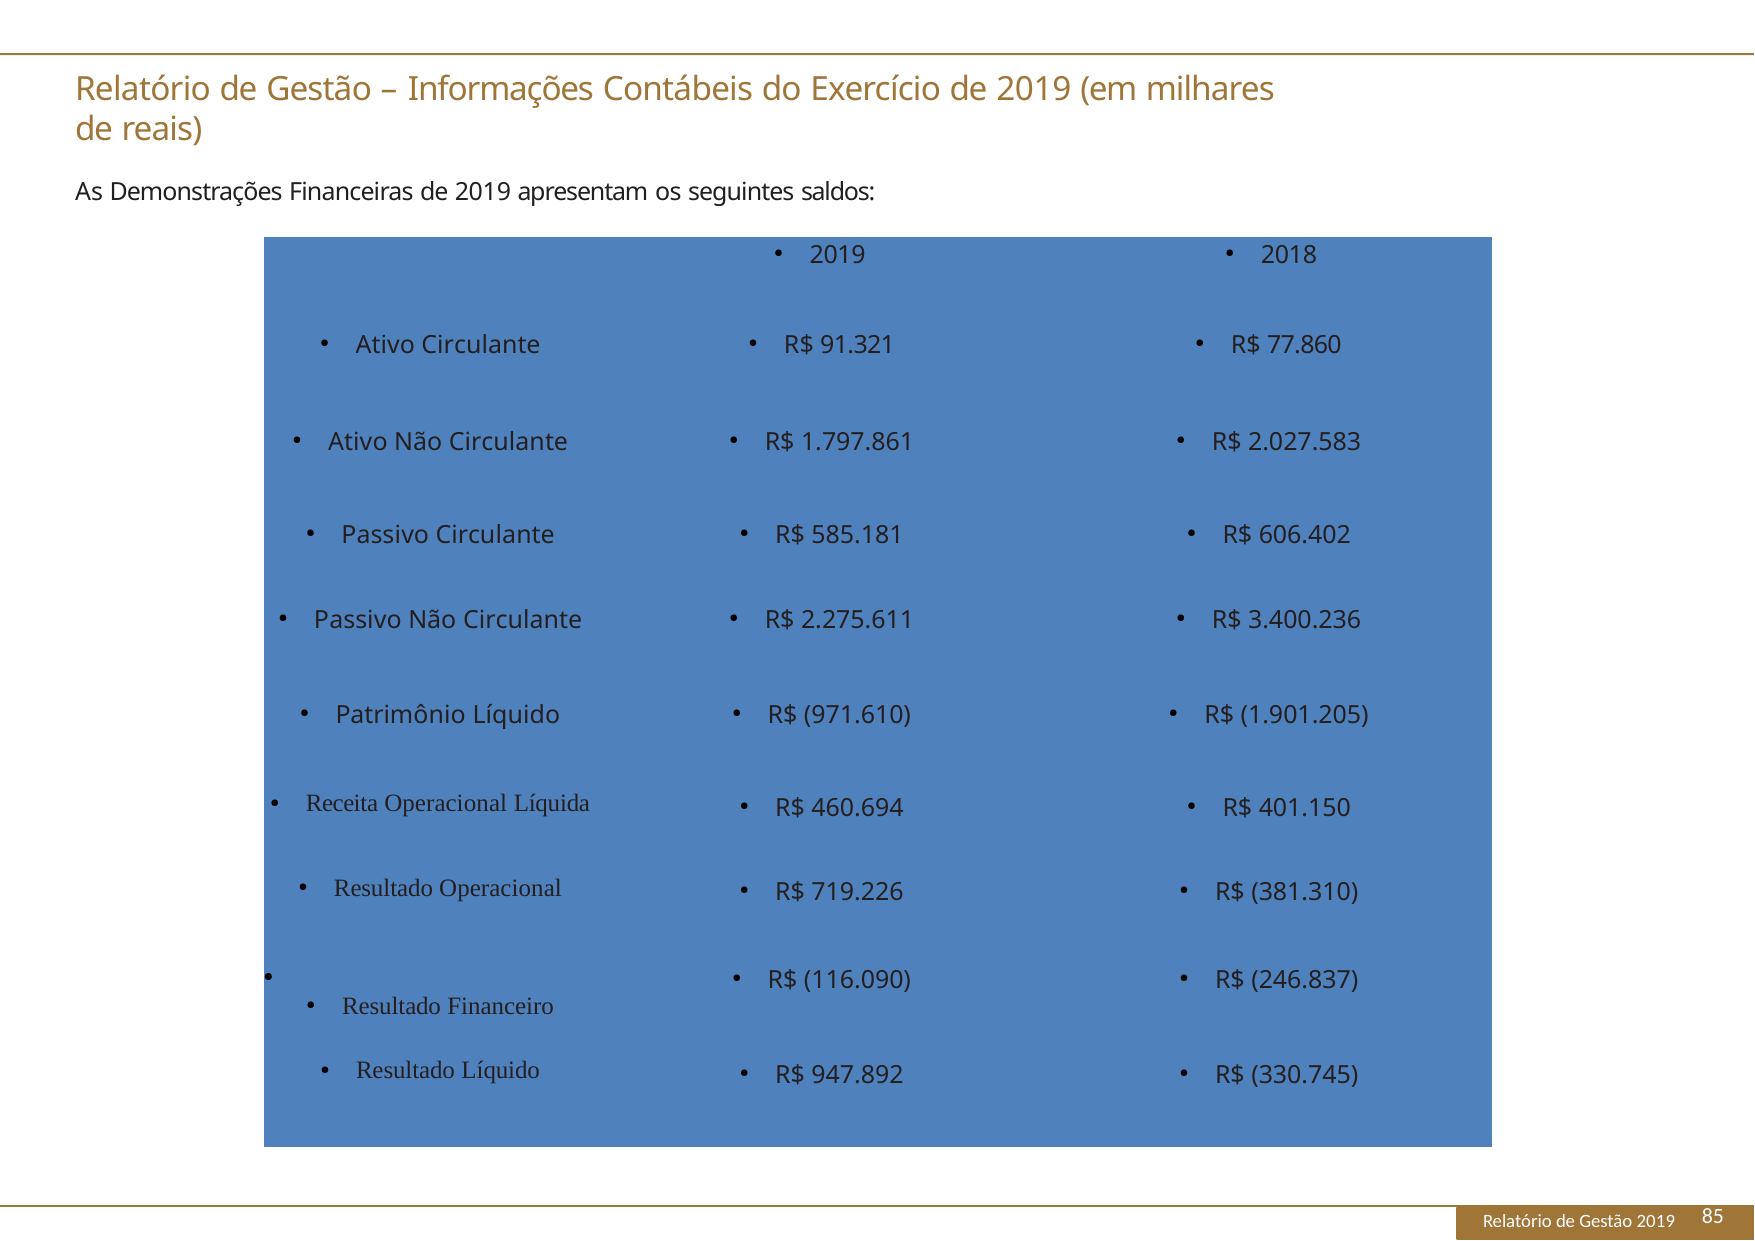

Relatório de Gestão – Informações Contábeis do Exercício de 2019 (em milhares de reais)
As Demonstrações Financeiras de 2019 apresentam os seguintes saldos:
| | 2019 | 2018 |
| --- | --- | --- |
| Ativo Circulante | R$ 91.321 | R$ 77.860 |
| Ativo Não Circulante | R$ 1.797.861 | R$ 2.027.583 |
| Passivo Circulante | R$ 585.181 | R$ 606.402 |
| Passivo Não Circulante | R$ 2.275.611 | R$ 3.400.236 |
| Patrimônio Líquido | R$ (971.610) | R$ (1.901.205) |
| Receita Operacional Líquida | R$ 460.694 | R$ 401.150 |
| Resultado Operacional | R$ 719.226 | R$ (381.310) |
| Resultado Financeiro | R$ (116.090) | R$ (246.837) |
| Resultado Líquido | R$ 947.892 | R$ (330.745) |
85
Relatório de Gestão 2019